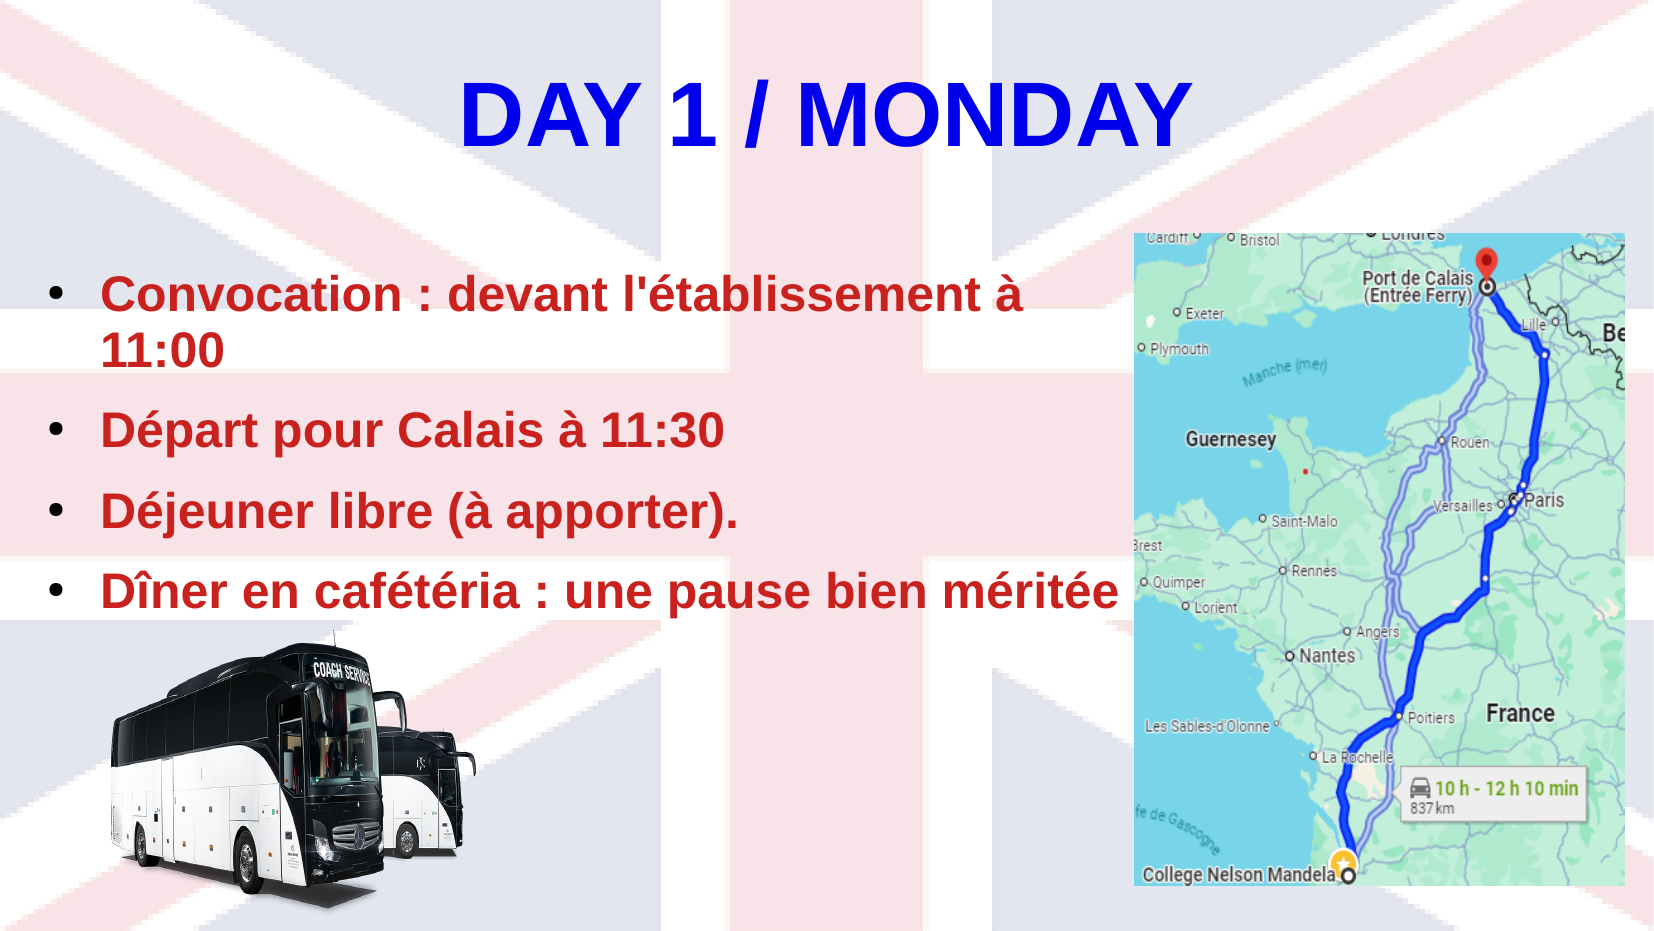

# DAY 1 / MONDAY
Convocation : devant l'établissement à 11:00
Départ pour Calais à 11:30
Déjeuner libre (à apporter).
Dîner en cafétéria : une pause bien méritée